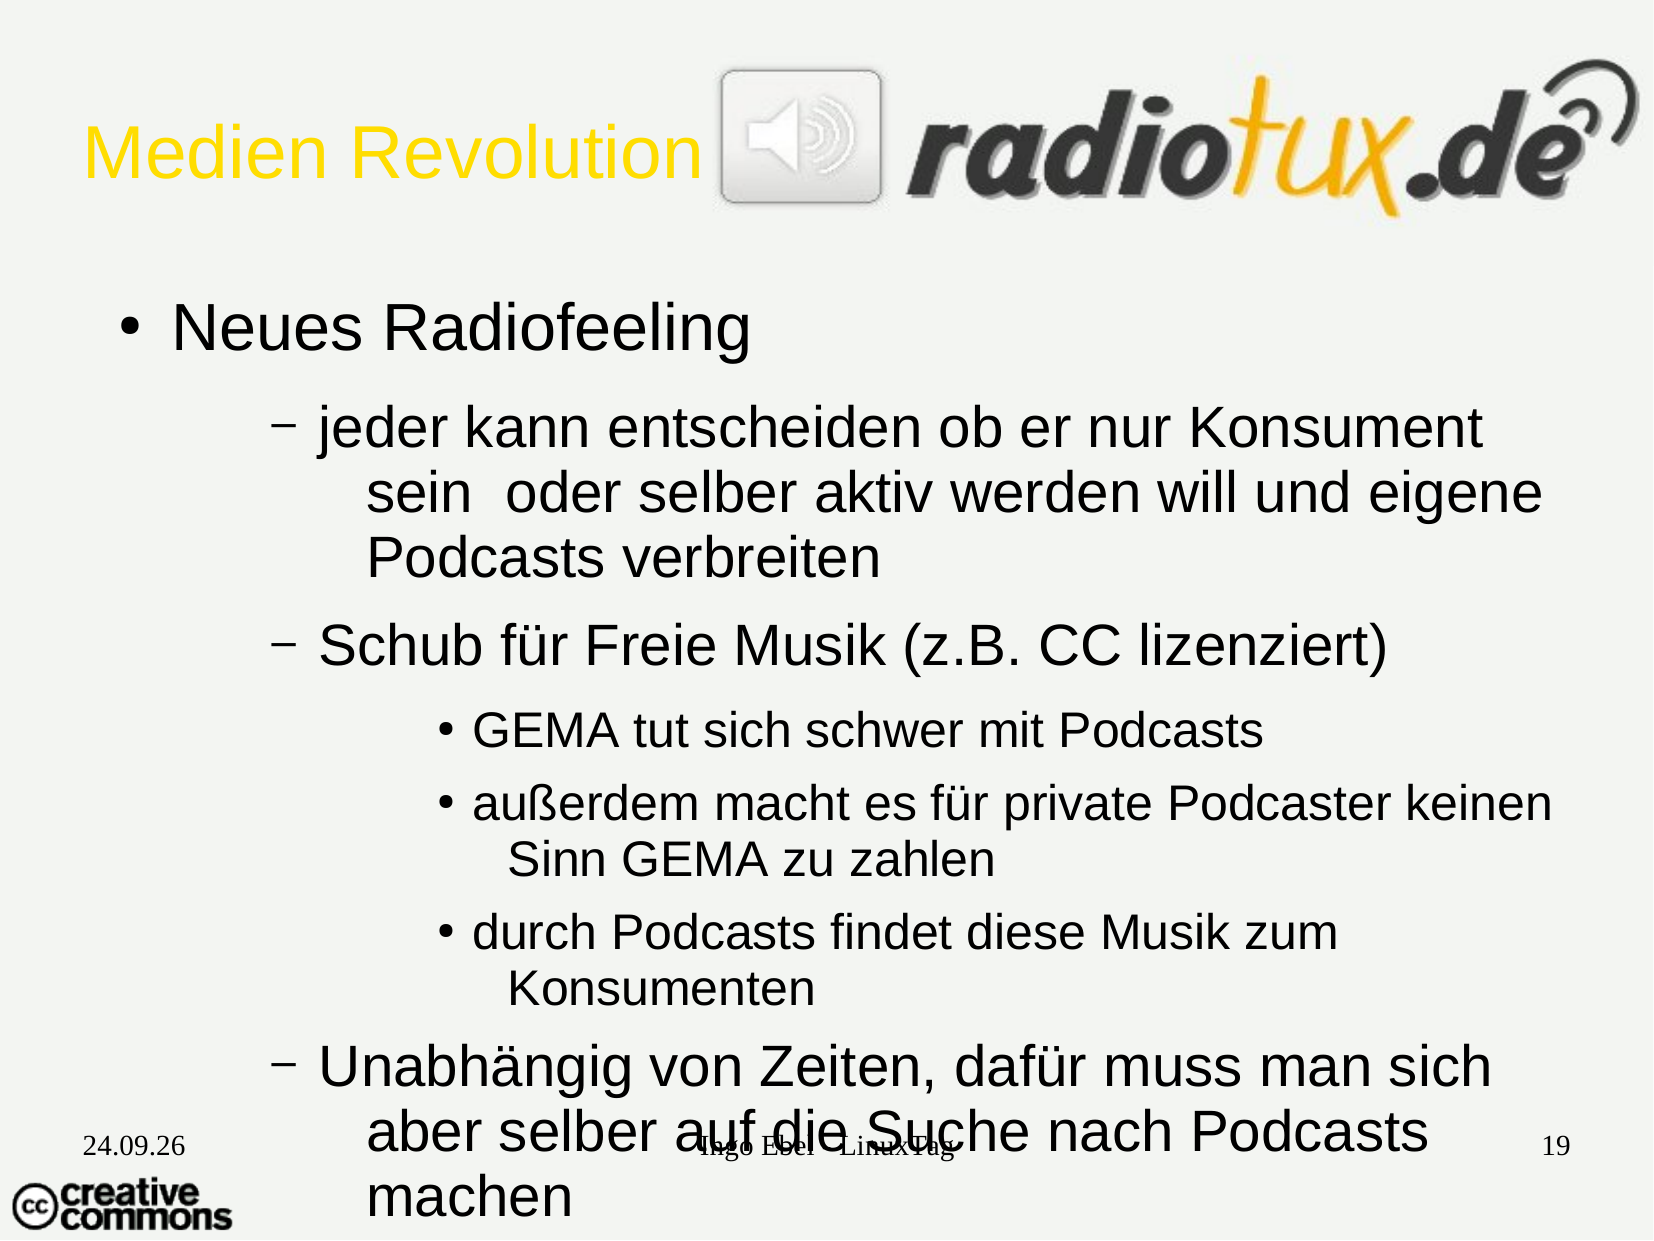

# Medien Revolution
Neues Radiofeeling
jeder kann entscheiden ob er nur Konsument sein oder selber aktiv werden will und eigene Podcasts verbreiten
Schub für Freie Musik (z.B. CC lizenziert)
GEMA tut sich schwer mit Podcasts
außerdem macht es für private Podcaster keinen Sinn GEMA zu zahlen
durch Podcasts findet diese Musik zum Konsumenten
Unabhängig von Zeiten, dafür muss man sich aber selber auf die Suche nach Podcasts machen
Ingo Ebel - LinuxTag
19